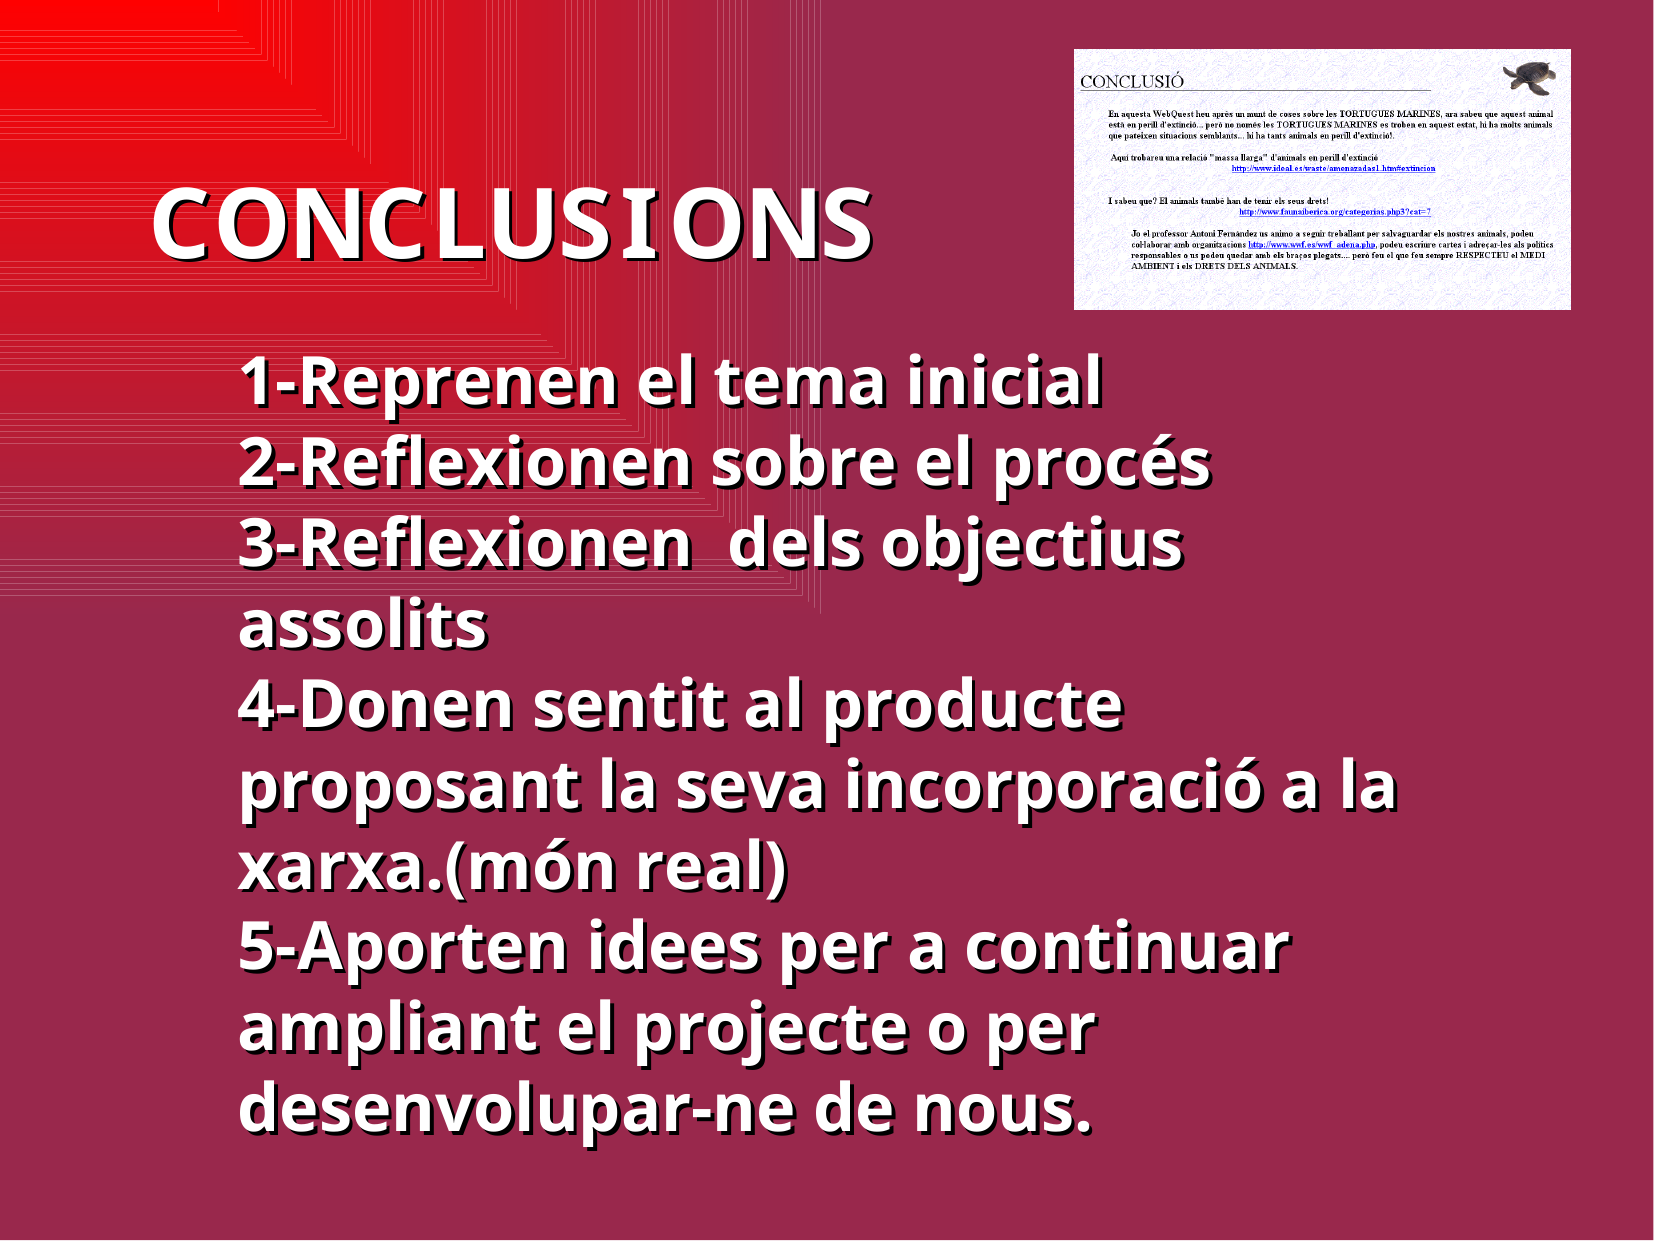

1-Reprenen el tema inicial
2-Reflexionen sobre el procés
3-Reflexionen dels objectius assolits
4-Donen sentit al producte proposant la seva incorporació a la xarxa.(món real)
5-Aporten idees per a continuar ampliant el projecte o per desenvolupar-ne de nous.